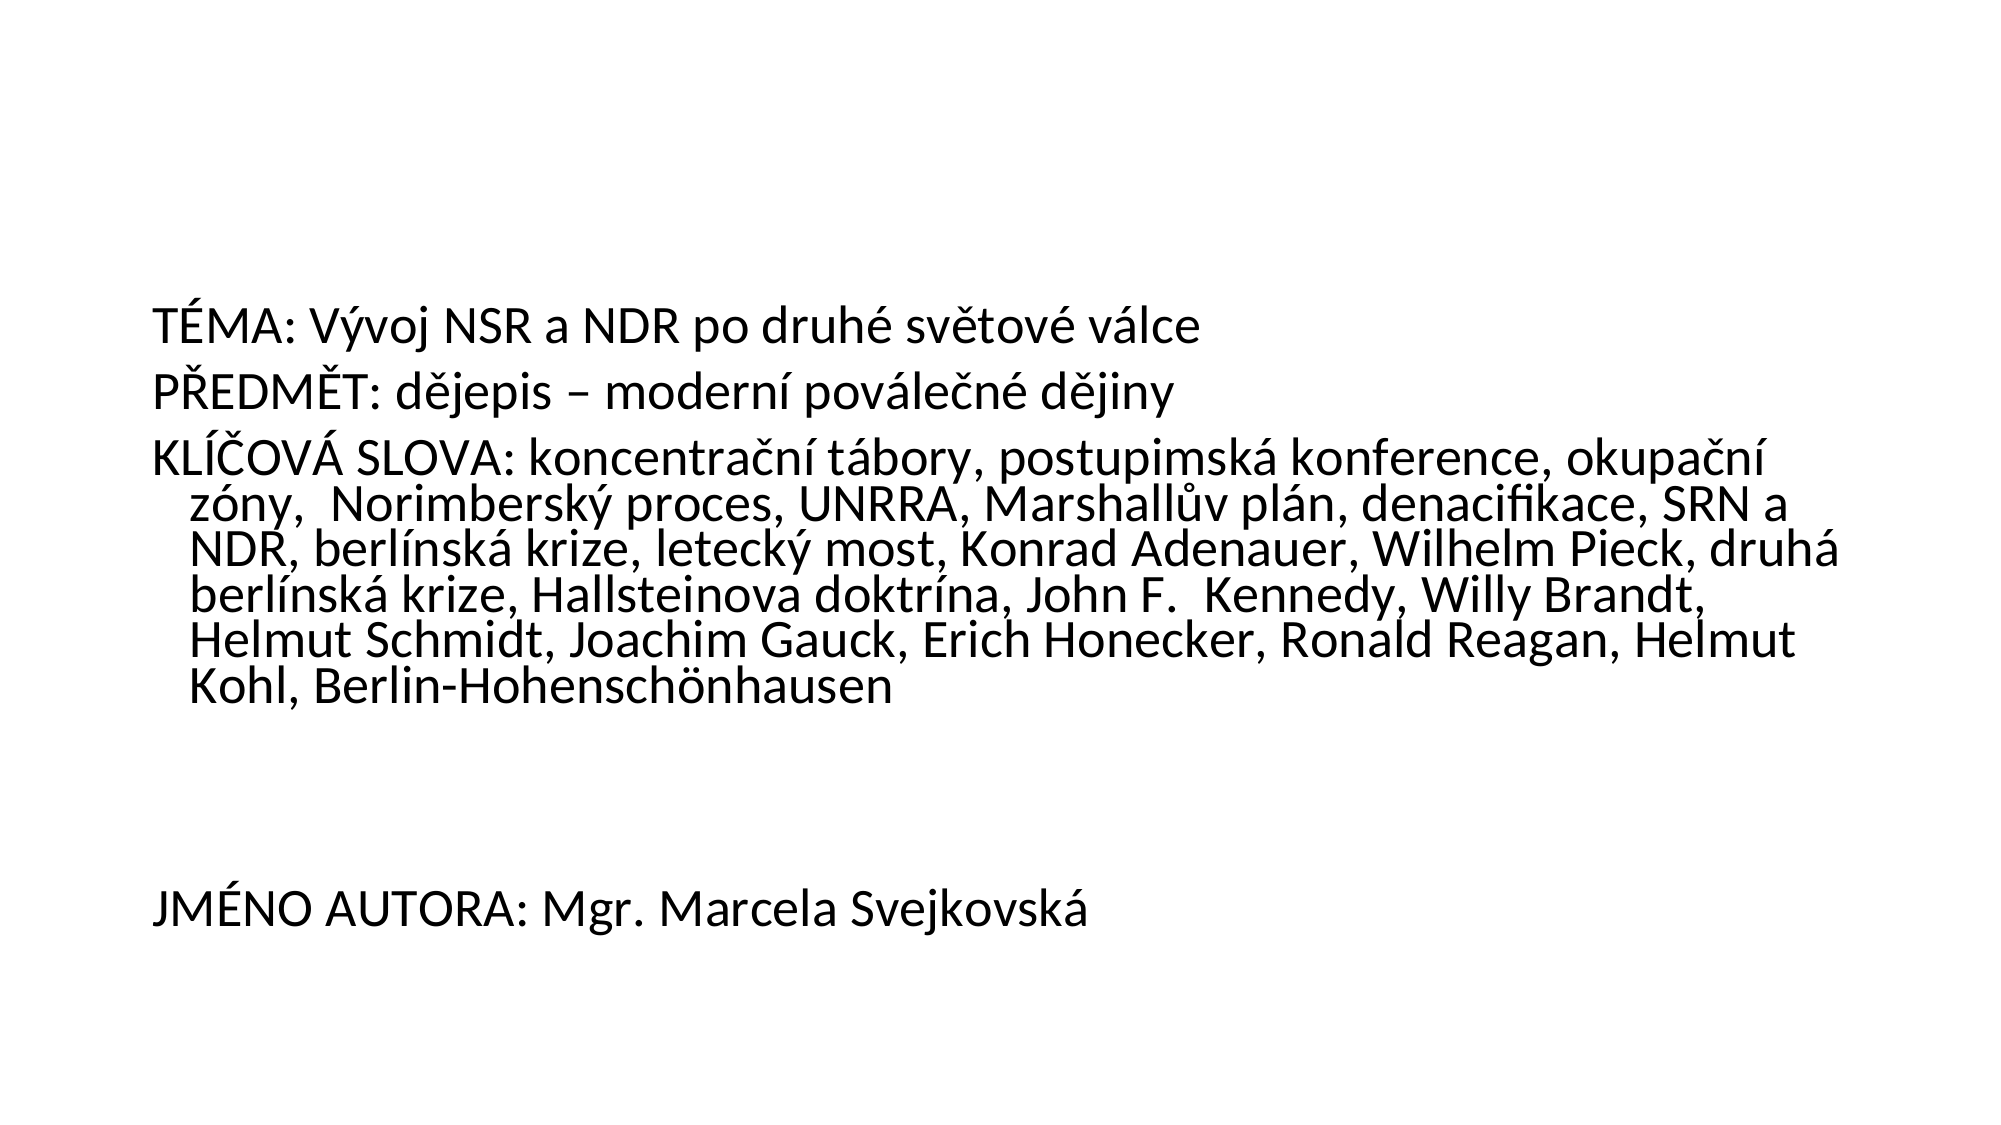

# TÉMA: Vývoj NSR a NDR po druhé světové válce
PŘEDMĚT: dějepis – moderní poválečné dějiny
KLÍČOVÁ SLOVA: koncentrační tábory, postupimská konference, okupační zóny, Norimberský proces, UNRRA, Marshallův plán, denacifikace, SRN a NDR, berlínská krize, letecký most, Konrad Adenauer, Wilhelm Pieck, druhá berlínská krize, Hallsteinova doktrína, John F. Kennedy, Willy Brandt, Helmut Schmidt, Joachim Gauck, Erich Honecker, Ronald Reagan, Helmut Kohl, Berlin-Hohenschönhausen
JMÉNO AUTORA: Mgr. Marcela Svejkovská